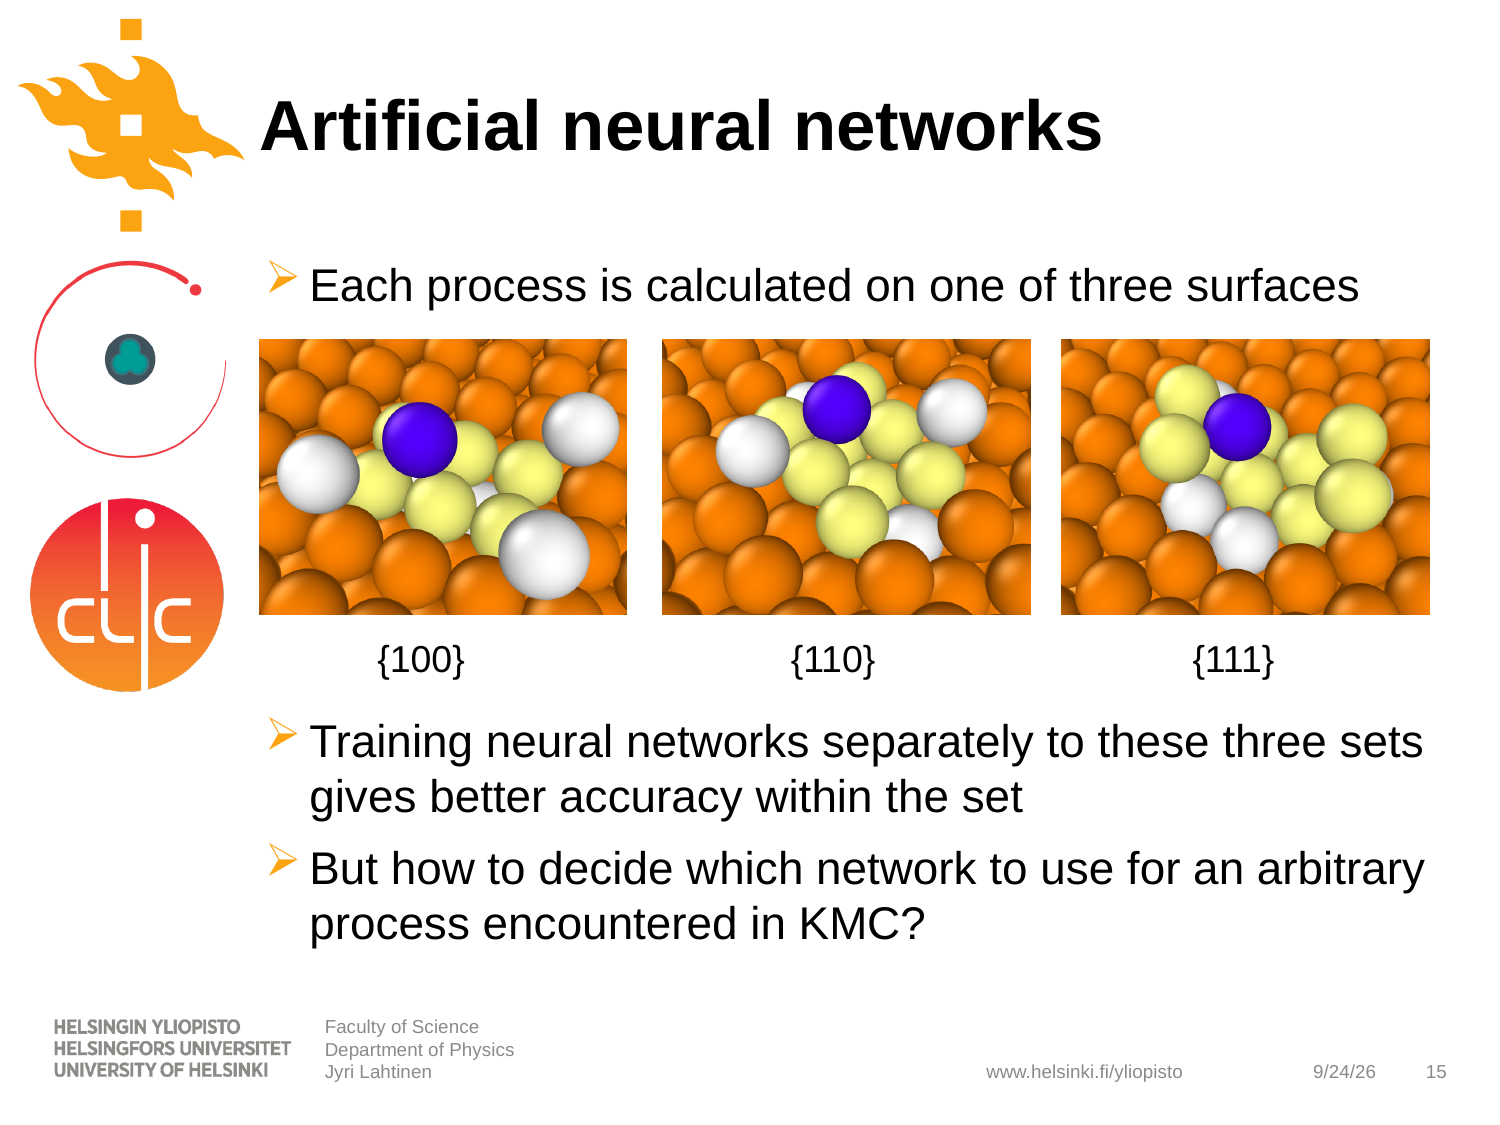

# Artificial neural networks
Each process is calculated on one of three surfaces
Training neural networks separately to these three sets gives better accuracy within the set
But how to decide which network to use for an arbitrary process encountered in KMC?
{100}
{110}
{111}
Faculty of Science
Department of Physics
Jyri Lahtinen